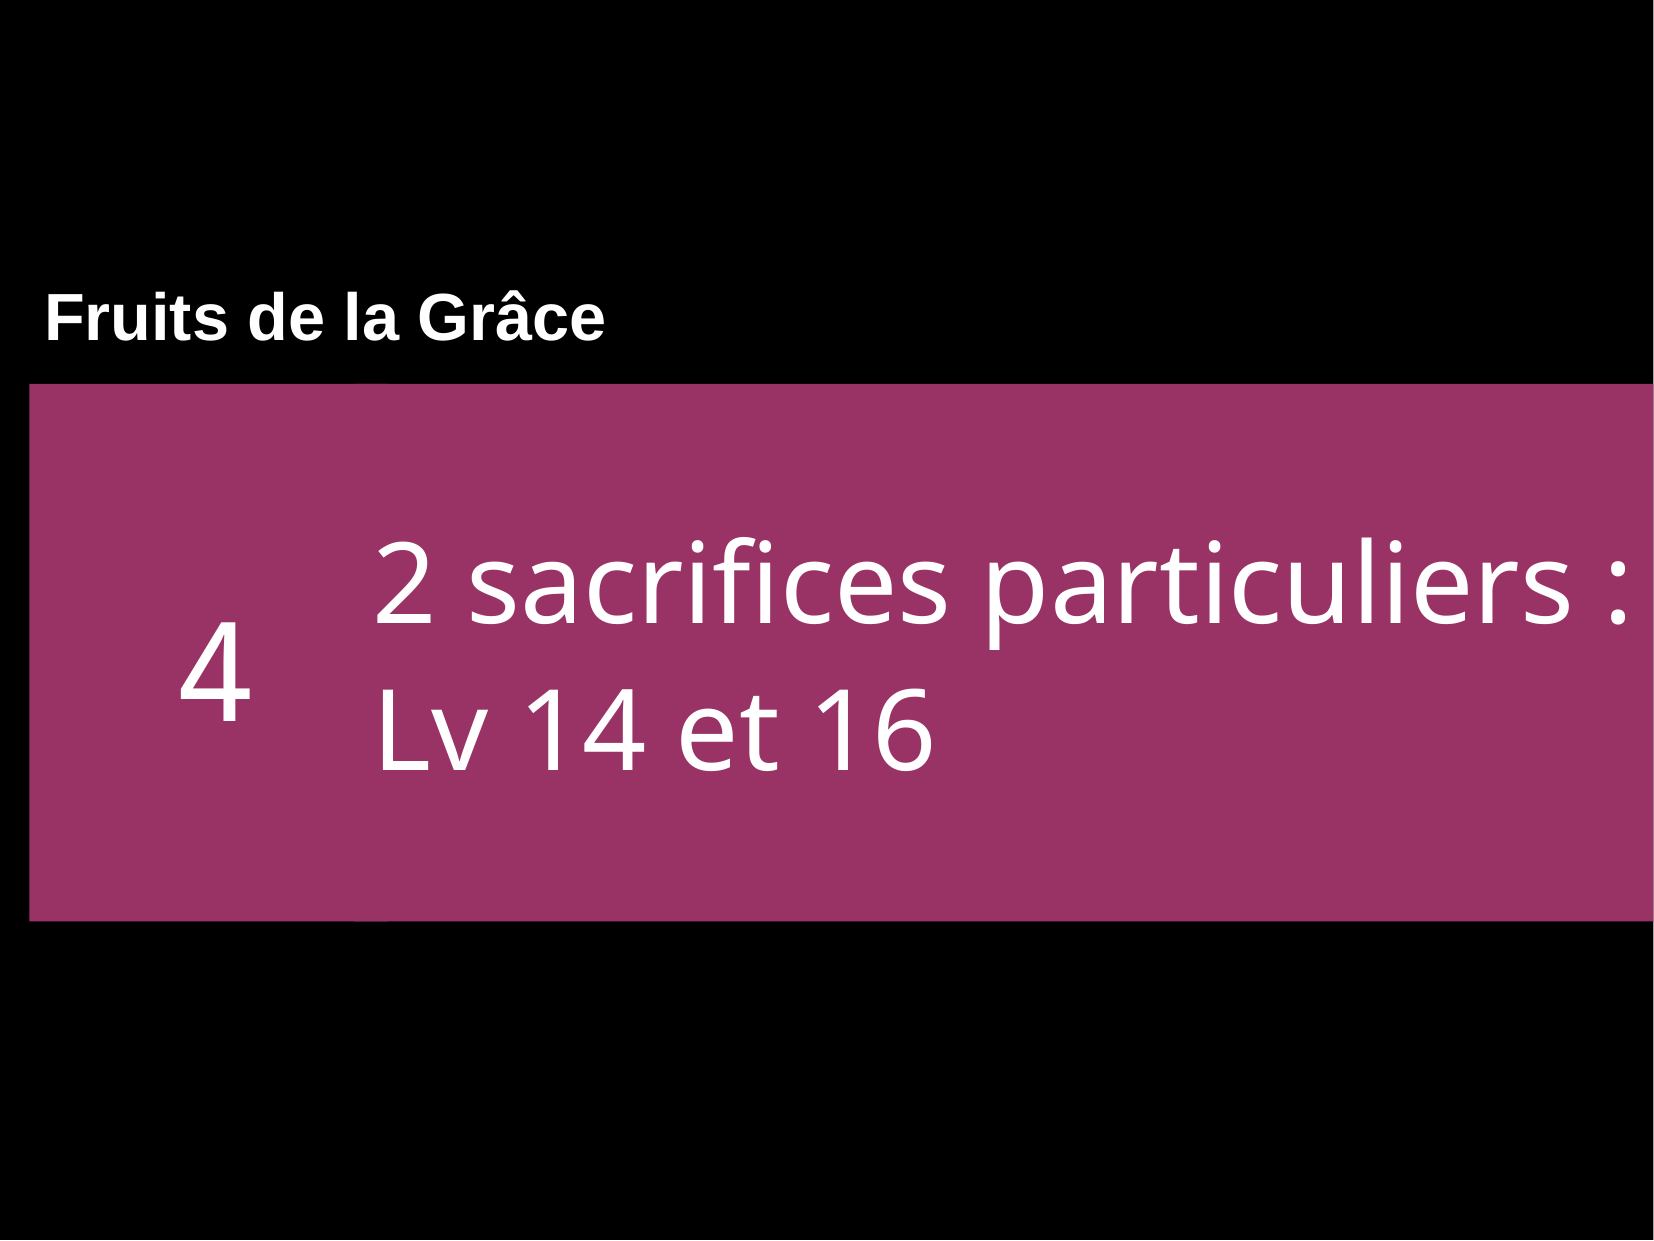

Fruits de la Grâce
2 sacrifices particuliers : Lv 14 et 16
4